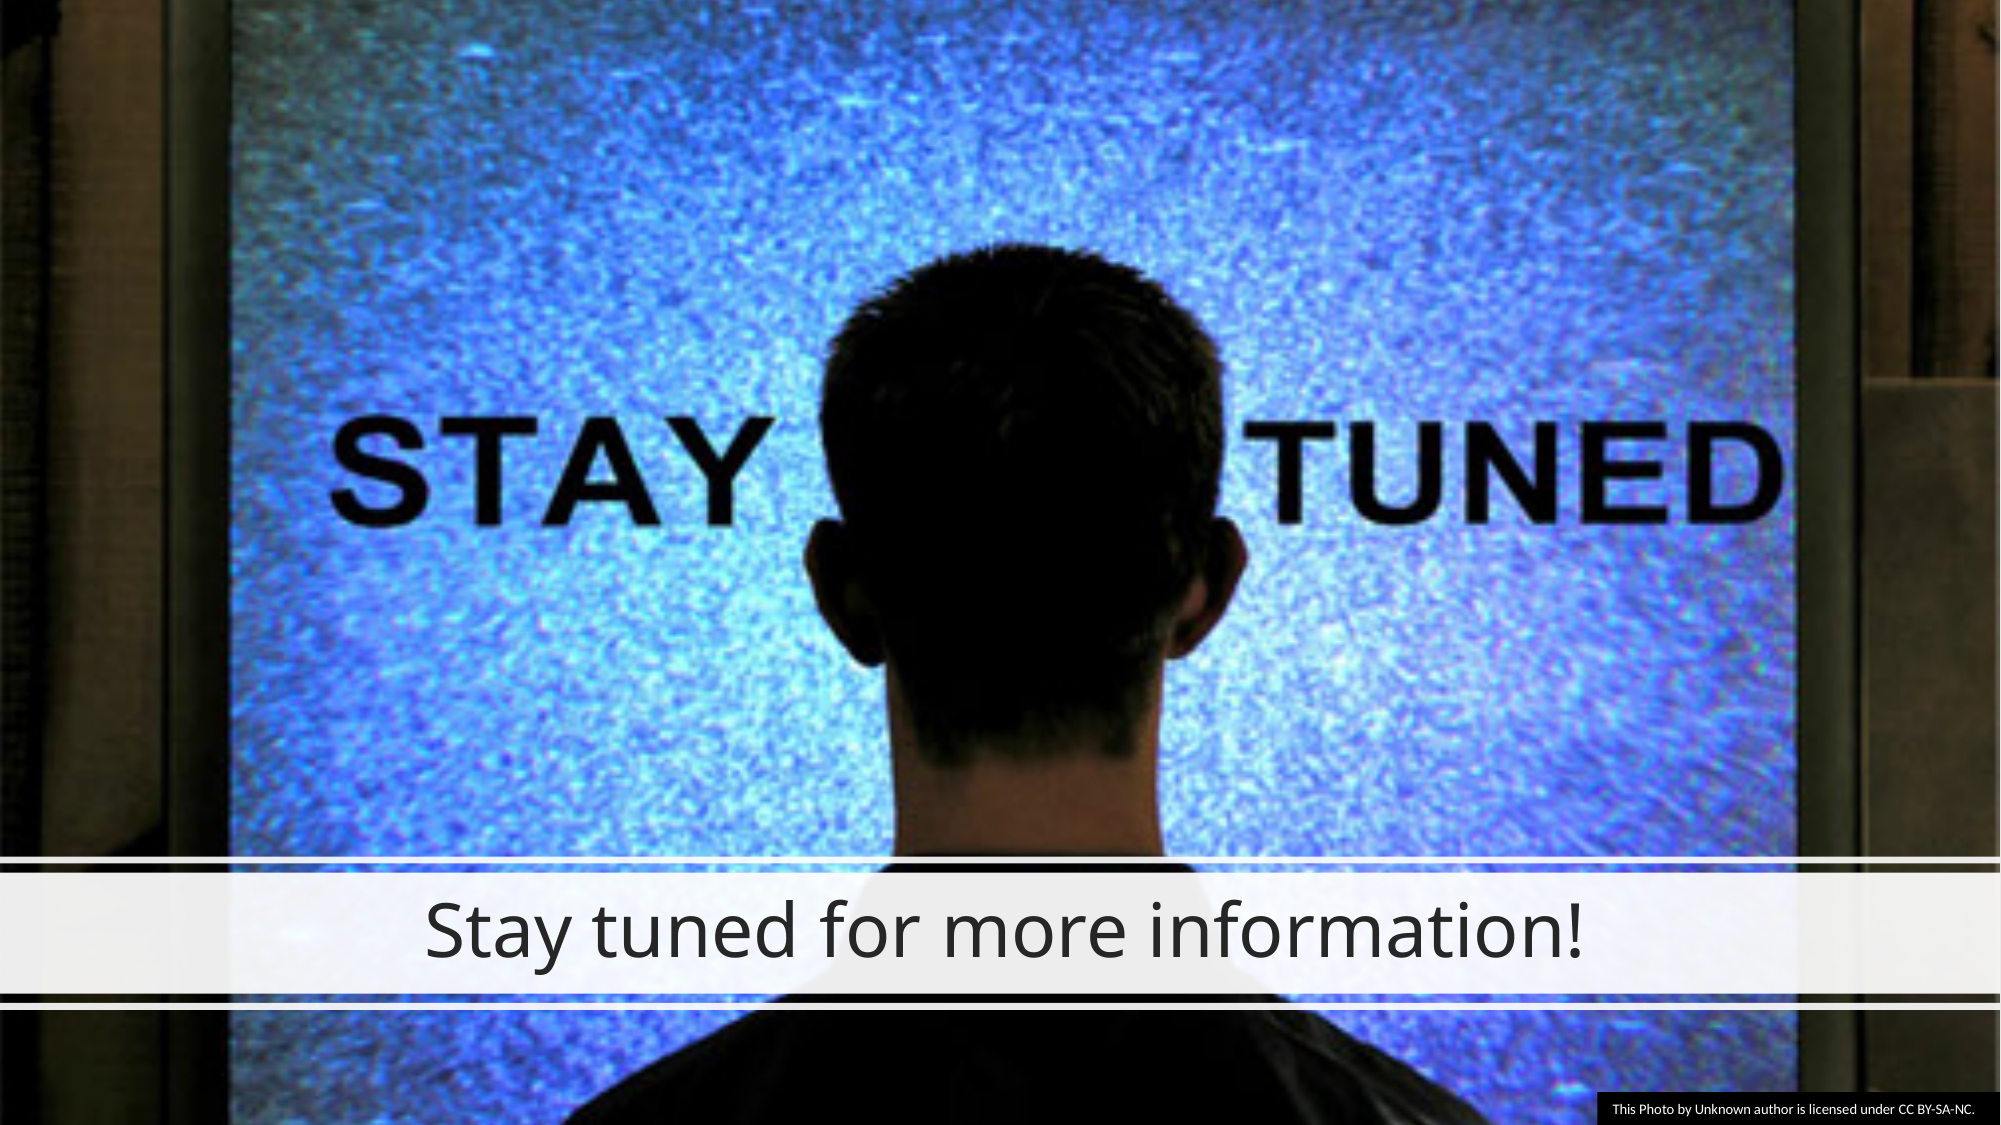

# Stay tuned for more information!
This Photo by Unknown author is licensed under CC BY-SA-NC.